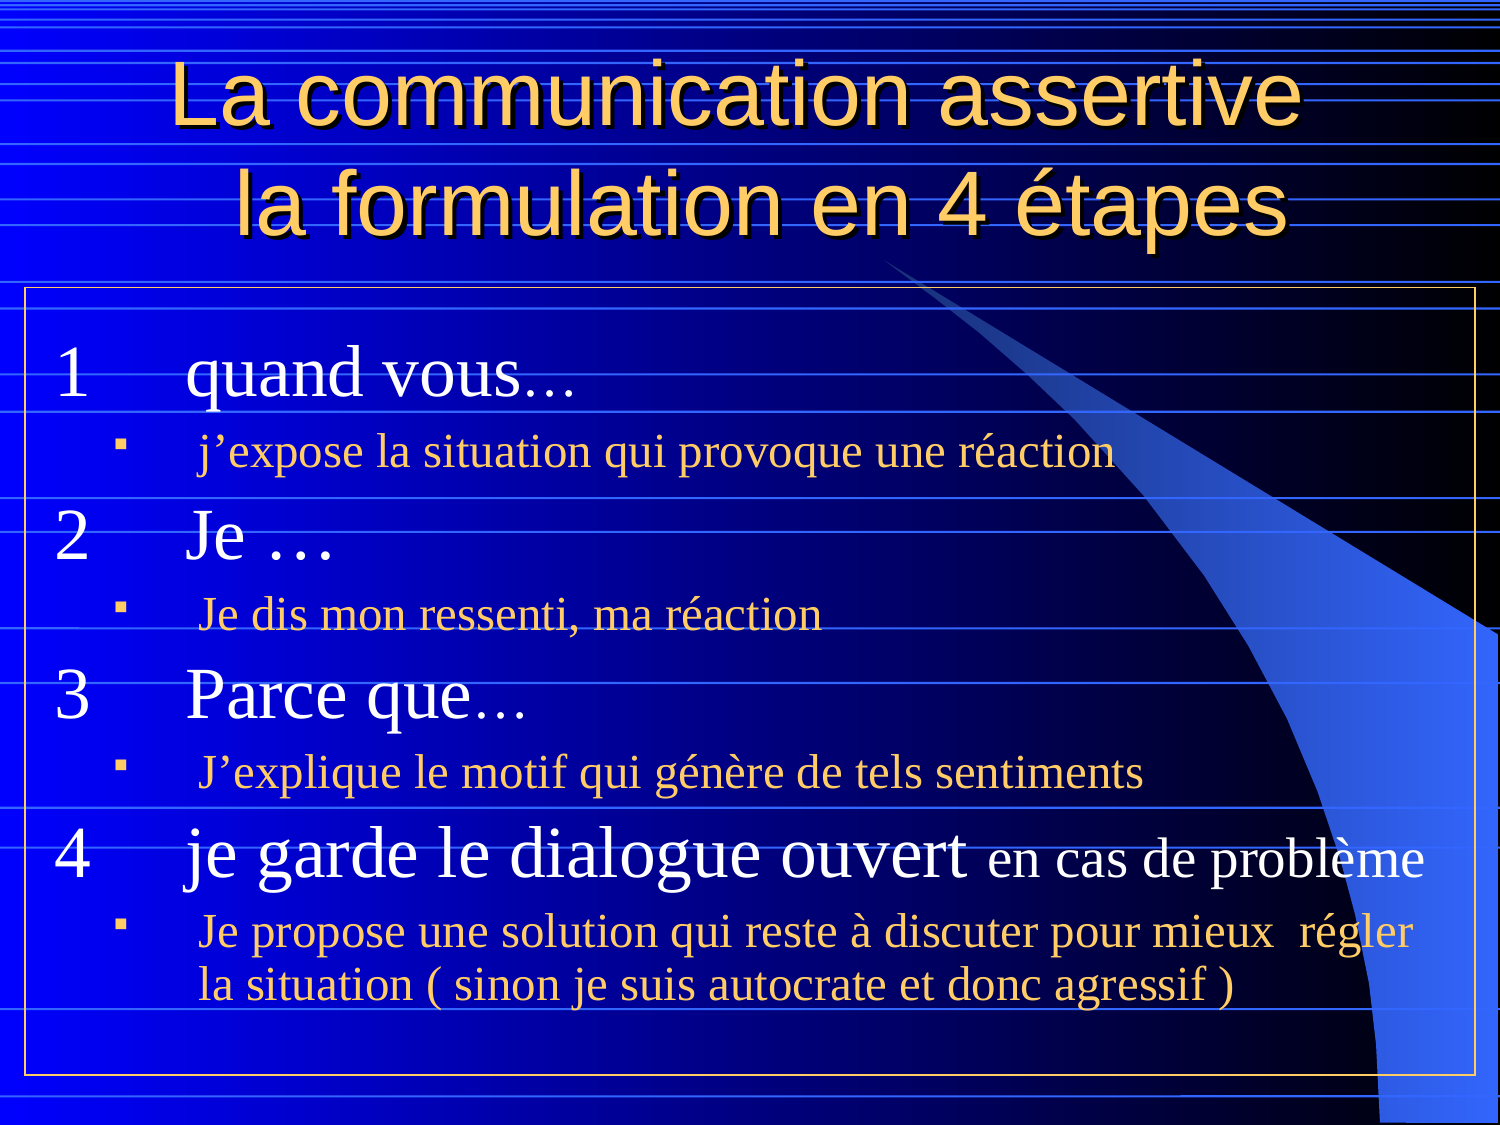

# La communication assertive la formulation en 4 étapes
1	quand vous…
j’expose la situation qui provoque une réaction
2	Je …
Je dis mon ressenti, ma réaction
3	Parce que…
J’explique le motif qui génère de tels sentiments
4	je garde le dialogue ouvert en cas de problème
Je propose une solution qui reste à discuter pour mieux régler la situation ( sinon je suis autocrate et donc agressif )